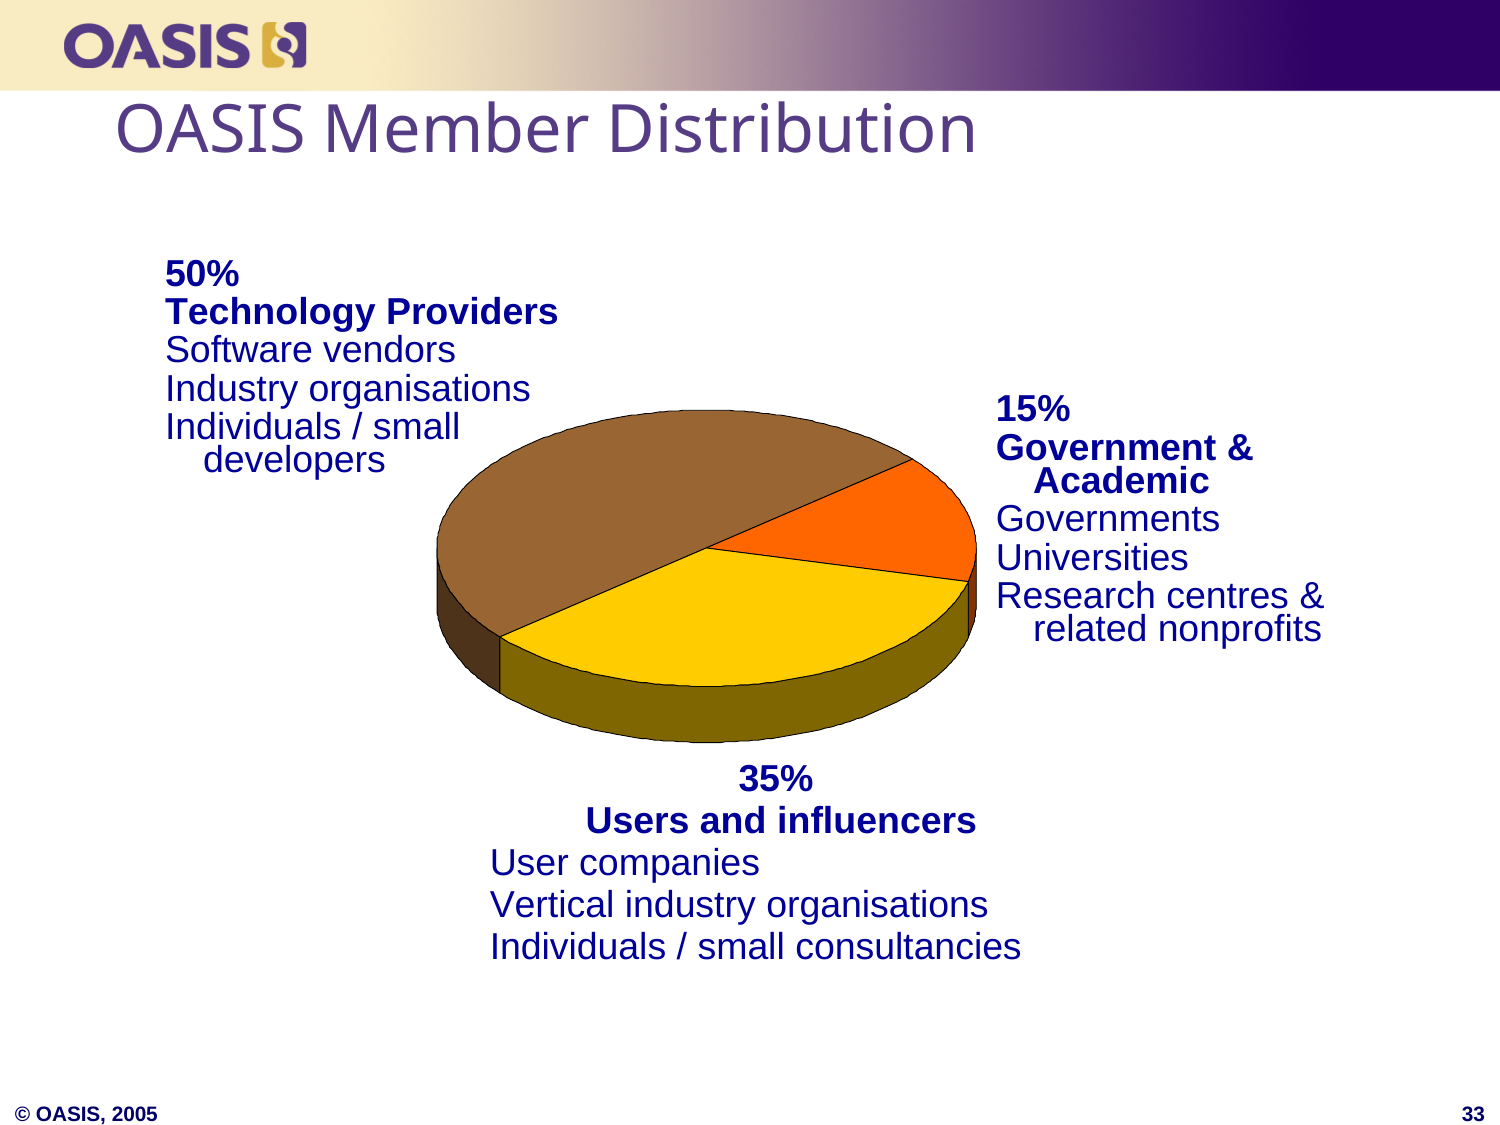

# OASIS Member Distribution
50%
Technology Providers
Software vendors
Industry organisations
Individuals / small developers
15%
Government & Academic
Governments
Universities
Research centres & related nonprofits
35%
Users and influencers
User companies
Vertical industry organisations
Individuals / small consultancies
© OASIS, 2005
33